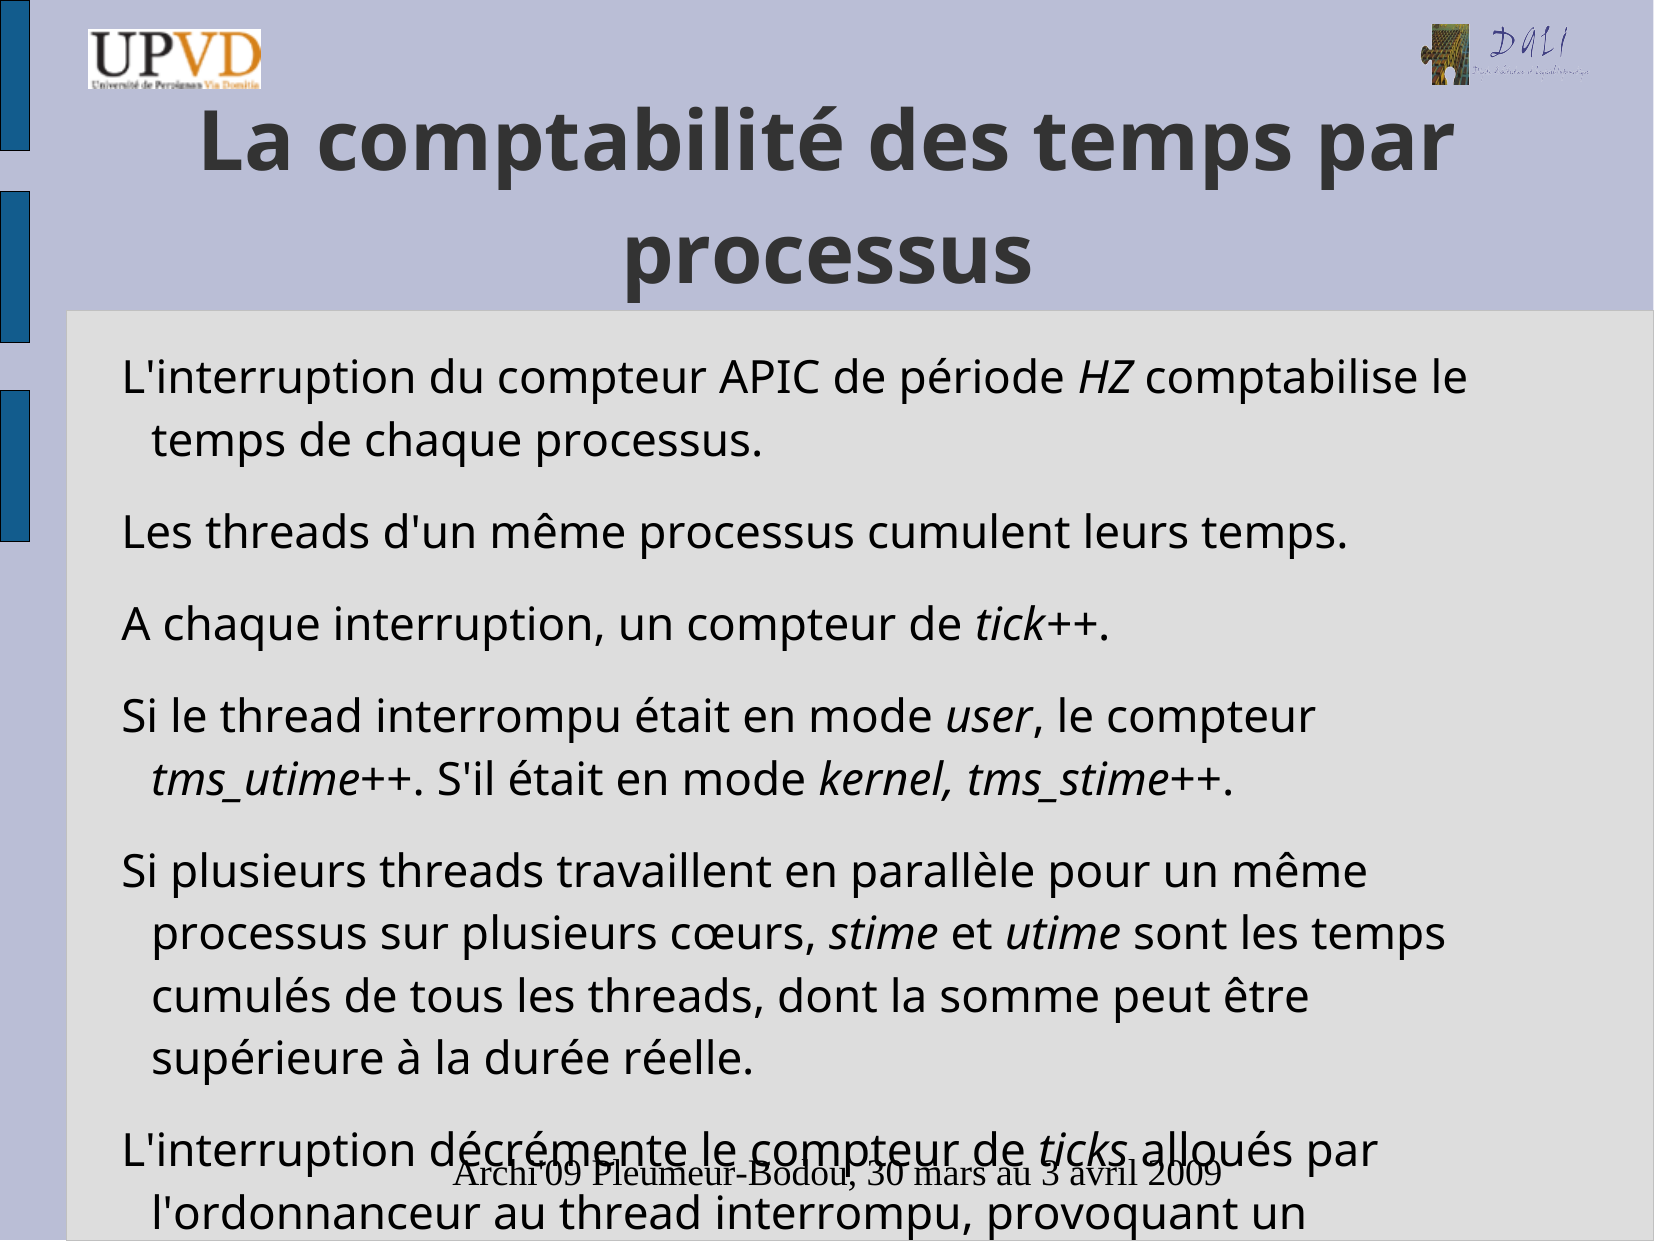

# La comptabilité des temps par processus
L'interruption du compteur APIC de période HZ comptabilise le temps de chaque processus.
Les threads d'un même processus cumulent leurs temps.
A chaque interruption, un compteur de tick++.
Si le thread interrompu était en mode user, le compteur tms_utime++. S'il était en mode kernel, tms_stime++.
Si plusieurs threads travaillent en parallèle pour un même processus sur plusieurs cœurs, stime et utime sont les temps cumulés de tous les threads, dont la somme peut être supérieure à la durée réelle.
L'interruption décrémente le compteur de ticks alloués par l'ordonnanceur au thread interrompu, provoquant un changement de contexte s'il est nul.
Archi'09 Pleumeur-Bodou, 30 mars au 3 avril 2009